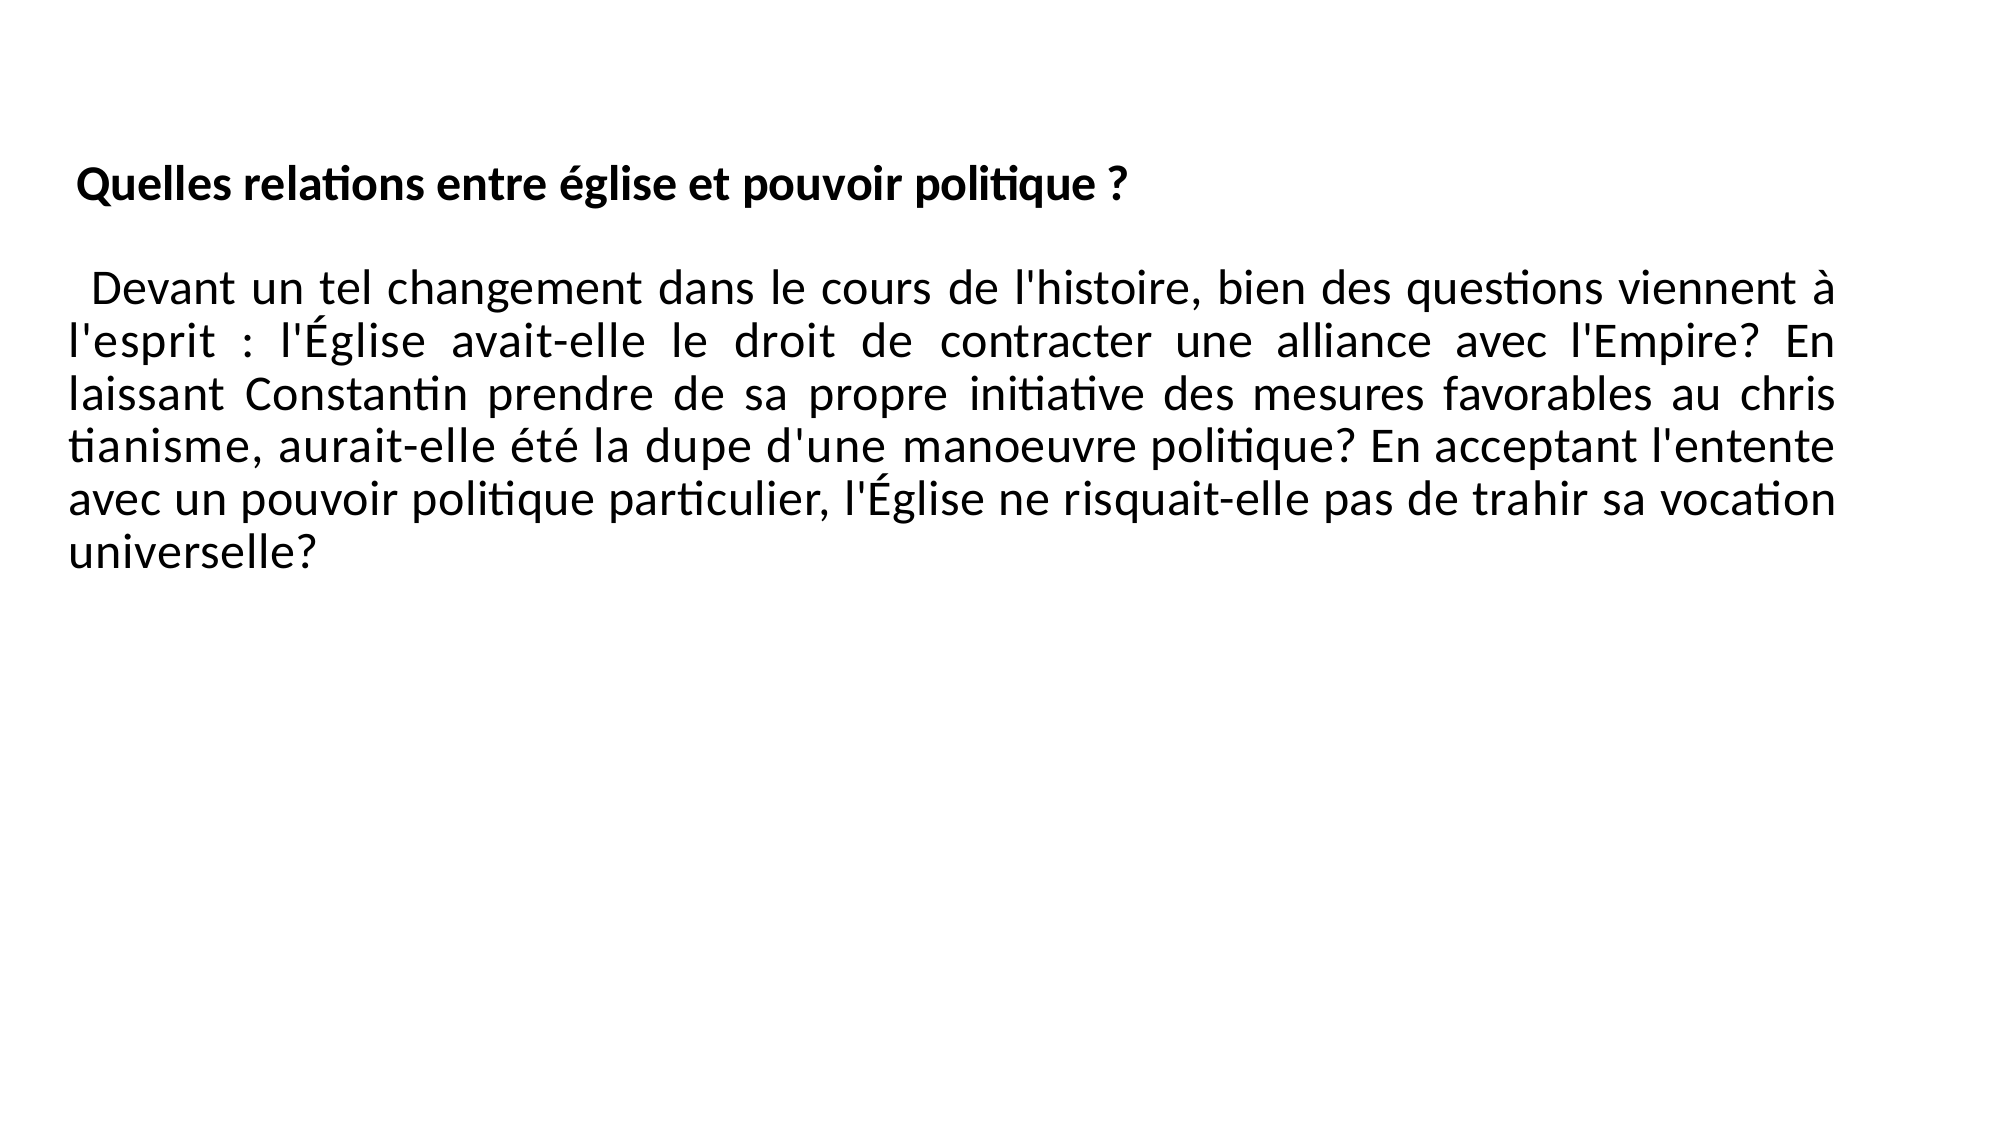

Quelles relations entre église et pouvoir politique ?
Devant un tel changement dans le cours de l'histoire, bien des questions viennent à l'esprit : l'Église avait-elle le droit de contracter une alliance avec l'Empire? En laissant Constantin prendre de sa propre initiative des mesures favorables au chris­tianisme, aurait-elle été la dupe d'une manoeuvre politique? En acceptant l'entente avec un pouvoir politique parti­culier, l'Église ne risquait-elle pas de tra­hir sa vocation universelle?